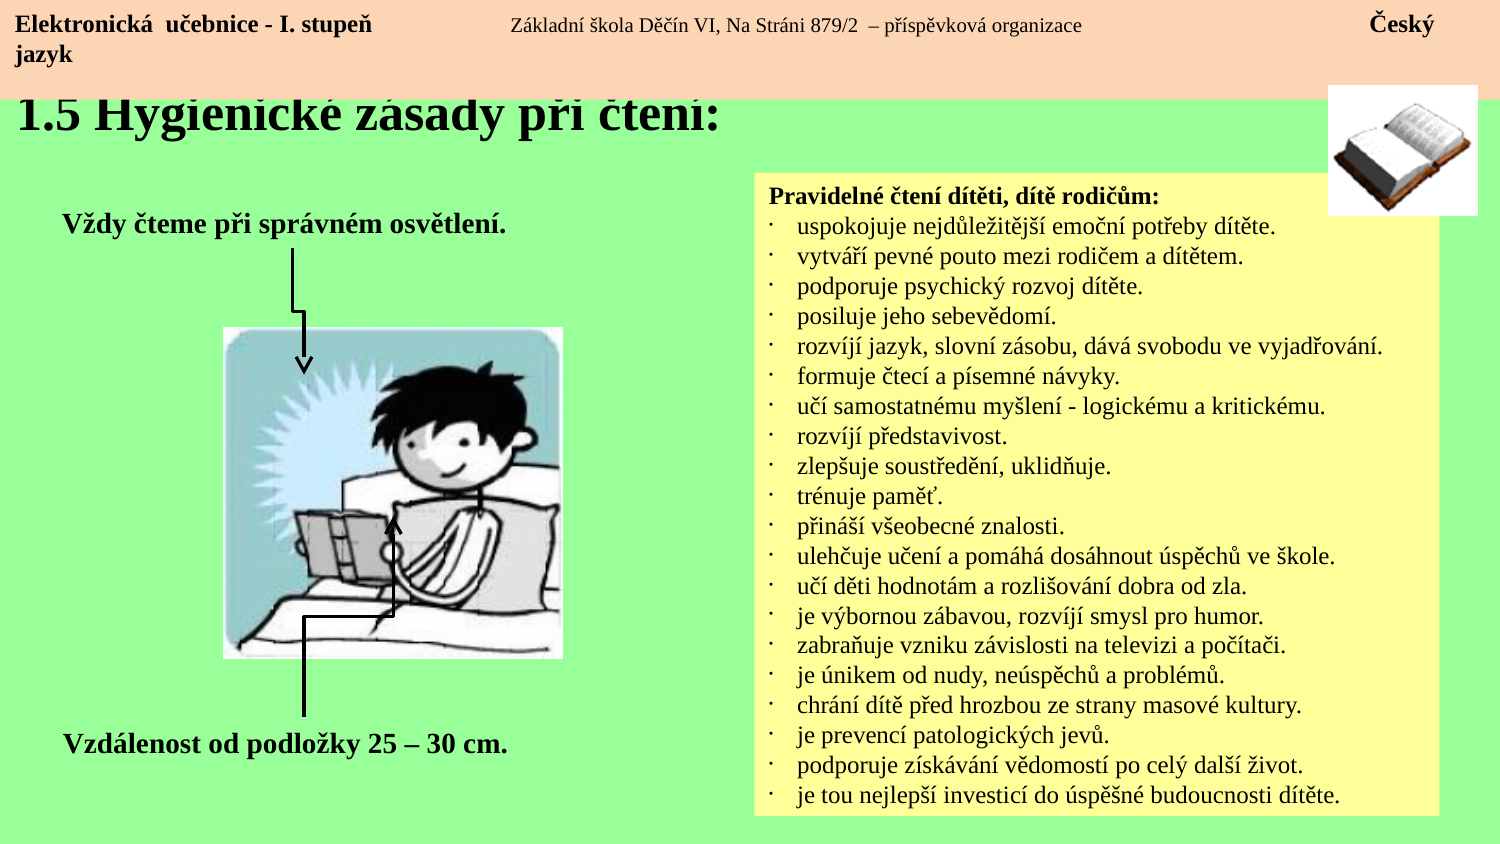

Elektronická učebnice - I. stupeň Základní škola Děčín VI, Na Stráni 879/2 – příspěvková organizace 	 Český jazyk
# 1.5 Hygienické zásady při čtení:
Pravidelné čtení dítěti, dítě rodičům:
uspokojuje nejdůležitější emoční potřeby dítěte.
vytváří pevné pouto mezi rodičem a dítětem.
podporuje psychický rozvoj dítěte.
posiluje jeho sebevědomí.
rozvíjí jazyk, slovní zásobu, dává svobodu ve vyjadřování.
formuje čtecí a písemné návyky.
učí samostatnému myšlení - logickému a kritickému.
rozvíjí představivost.
zlepšuje soustředění, uklidňuje.
trénuje paměť.
přináší všeobecné znalosti.
ulehčuje učení a pomáhá dosáhnout úspěchů ve škole.
učí děti hodnotám a rozlišování dobra od zla.
je výbornou zábavou, rozvíjí smysl pro humor.
zabraňuje vzniku závislosti na televizi a počítači.
je únikem od nudy, neúspěchů a problémů.
chrání dítě před hrozbou ze strany masové kultury.
je prevencí patologických jevů.
podporuje získávání vědomostí po celý další život.
je tou nejlepší investicí do úspěšné budoucnosti dítěte.
Vždy čteme při správném osvětlení.
Vzdálenost od podložky 25 – 30 cm.